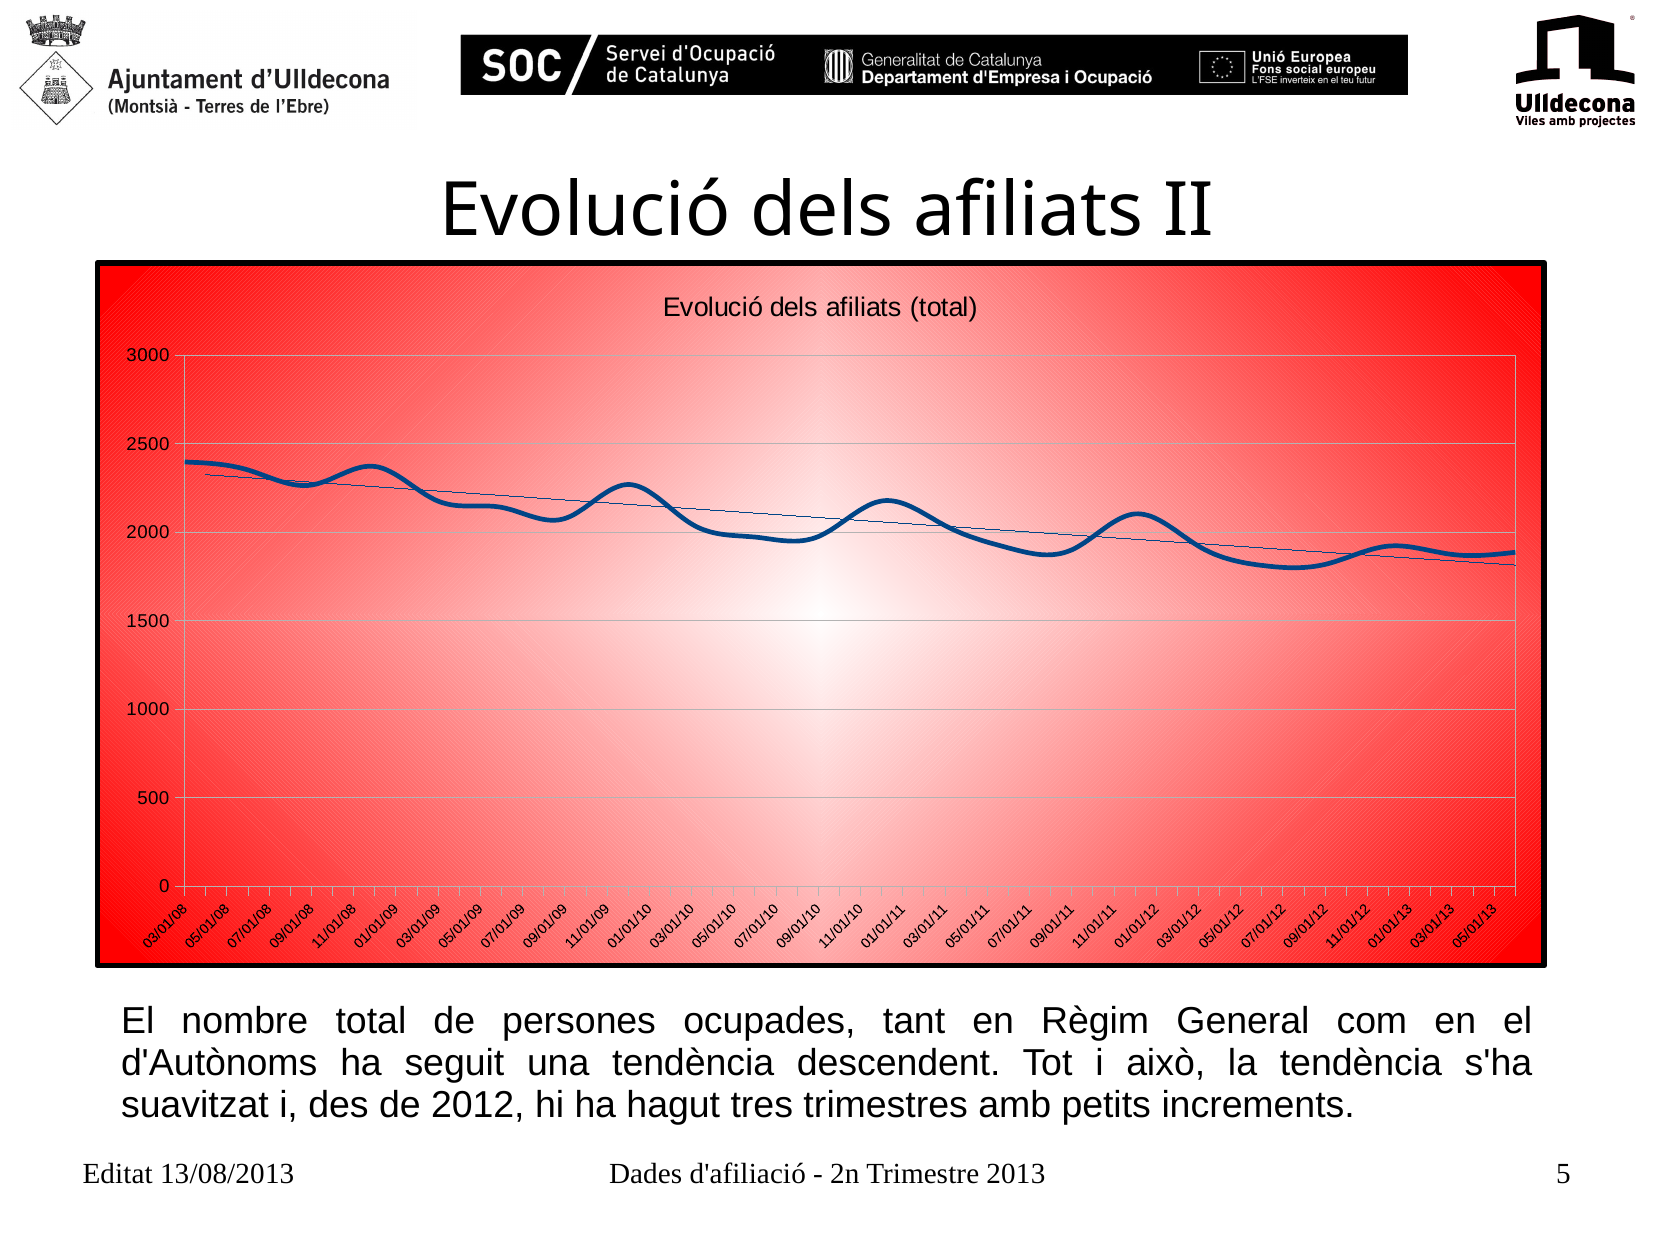

# Evolució dels afiliats II
### Chart: Evolució dels afiliats (total)
| Category | Total |
|---|---|
| 39538 | 2397.0 |
| 39629 | 2352.0 |
| 39721 | 2267.0 |
| 39813 | 2372.0 |
| 39903 | 2176.0 |
| 39994 | 2141.0 |
| 40086 | 2078.0 |
| 40178 | 2270.0 |
| 40268 | 2047.0 |
| 40359 | 1973.0 |
| 40451 | 1976.0 |
| 40543 | 2177.0 |
| 40633 | 2038.0 |
| 40724 | 1912.0 |
| 40816 | 1901.0 |
| 40908 | 2104.0 |
| 40999 | 1922.0 |
| 41090 | 1813.0 |
| 41182 | 1819.0 |
| 41274 | 1922.0 |
| 41364 | 1875.0 |
| 41455 | 1887.0 |El nombre total de persones ocupades, tant en Règim General com en el d'Autònoms ha seguit una tendència descendent. Tot i això, la tendència s'ha suavitzat i, des de 2012, hi ha hagut tres trimestres amb petits increments.
Editat 13/08/2013
Dades d'afiliació - 2n Trimestre 2013
5